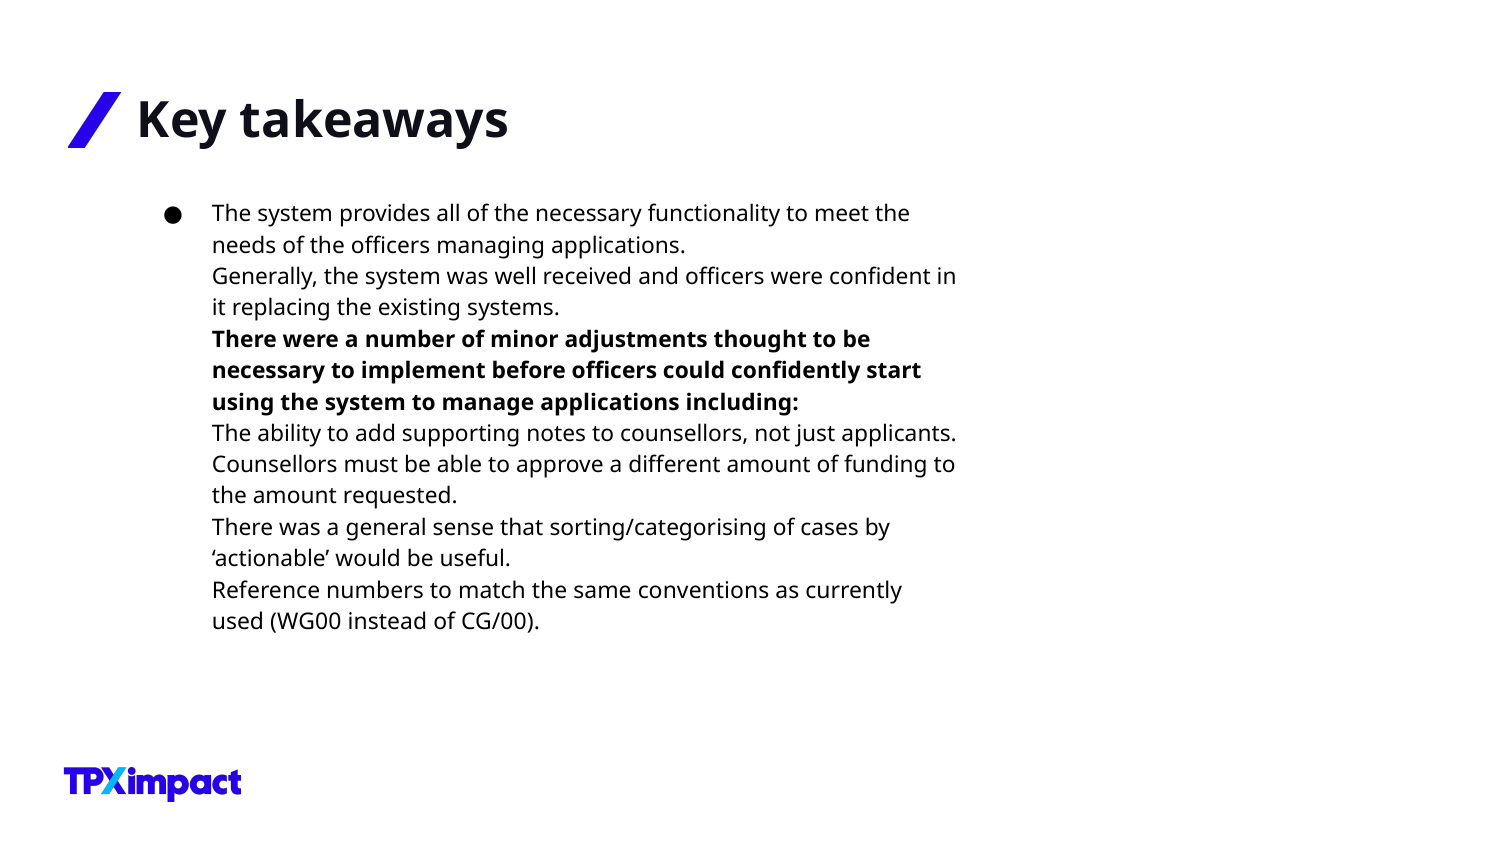

# Key takeaways
The system provides all of the necessary functionality to meet the needs of the officers managing applications.
Generally, the system was well received and officers were confident in it replacing the existing systems.
There were a number of minor adjustments thought to be necessary to implement before officers could confidently start using the system to manage applications including:
The ability to add supporting notes to counsellors, not just applicants.
Counsellors must be able to approve a different amount of funding to the amount requested.
There was a general sense that sorting/categorising of cases by ‘actionable’ would be useful.
Reference numbers to match the same conventions as currently used (WG00 instead of CG/00).